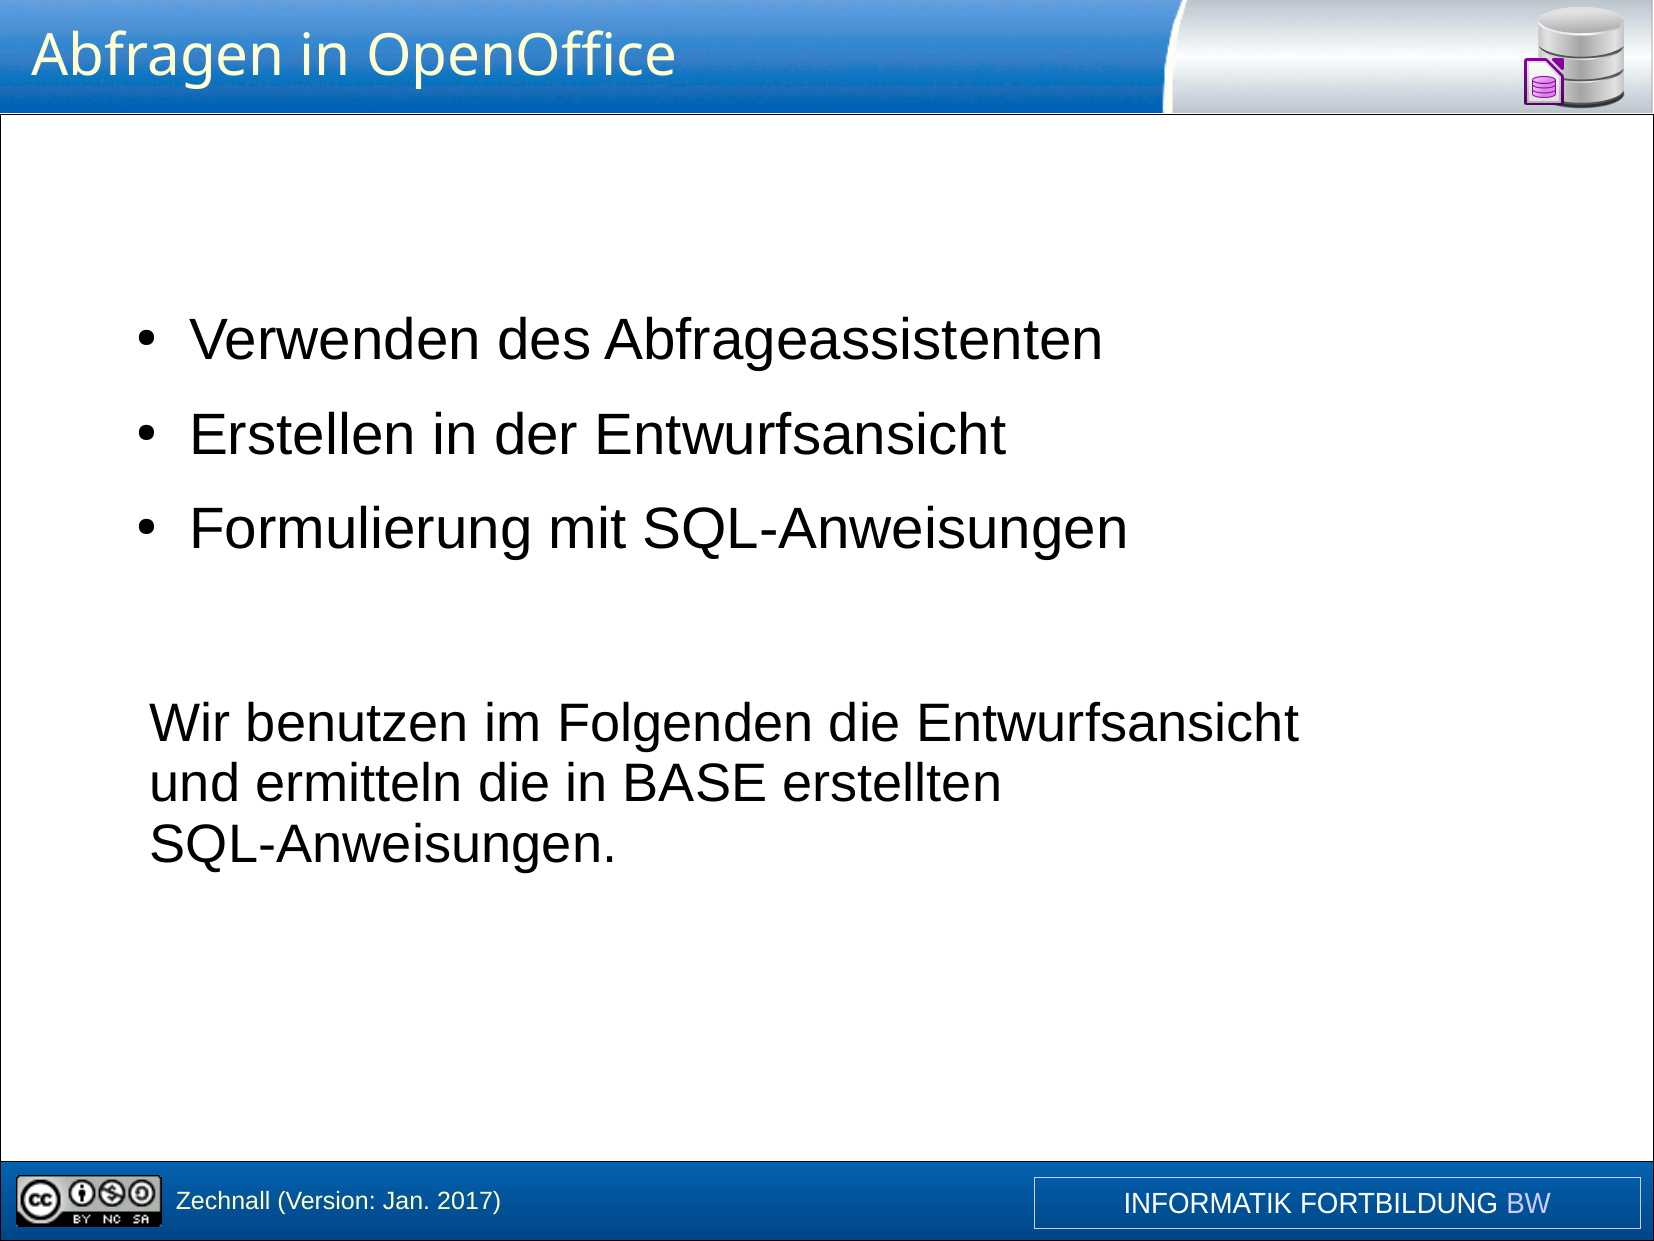

# Abfragen in OpenOffice
Verwenden des Abfrageassistenten
Erstellen in der Entwurfsansicht
Formulierung mit SQL-Anweisungen
Wir benutzen im Folgenden die Entwurfsansicht
und ermitteln die in BASE erstellten
SQL-Anweisungen.